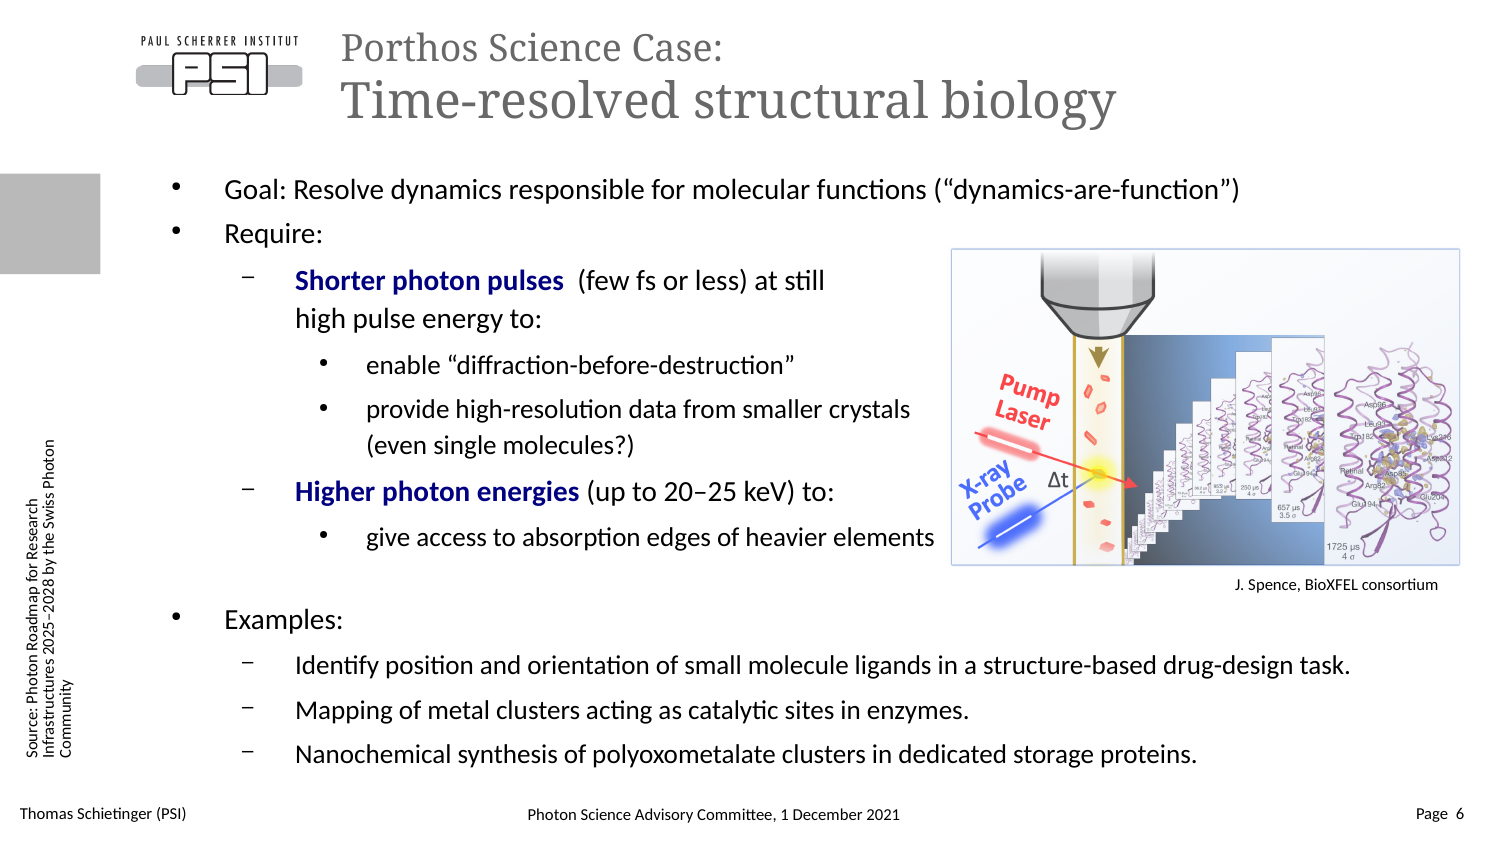

# Porthos Science Case: Time-resolved structural biology
Goal: Resolve dynamics responsible for molecular functions (“dynamics-are-function”)
Require:
Shorter photon pulses (few fs or less) at still
high pulse energy to:
enable “diffraction-before-destruction”
provide high-resolution data from smaller crystals
(even single molecules?)
Higher photon energies (up to 20–25 keV) to:
give access to absorption edges of heavier elements
Examples:
Identify position and orientation of small molecule ligands in a structure-based drug-design task.
Mapping of metal clusters acting as catalytic sites in enzymes.
Nanochemical synthesis of polyoxometalate clusters in dedicated storage proteins.
Source: Photon Roadmap for Research Infrastructures 2025–2028 by the Swiss Photon Community
J. Spence, BioXFEL consortium